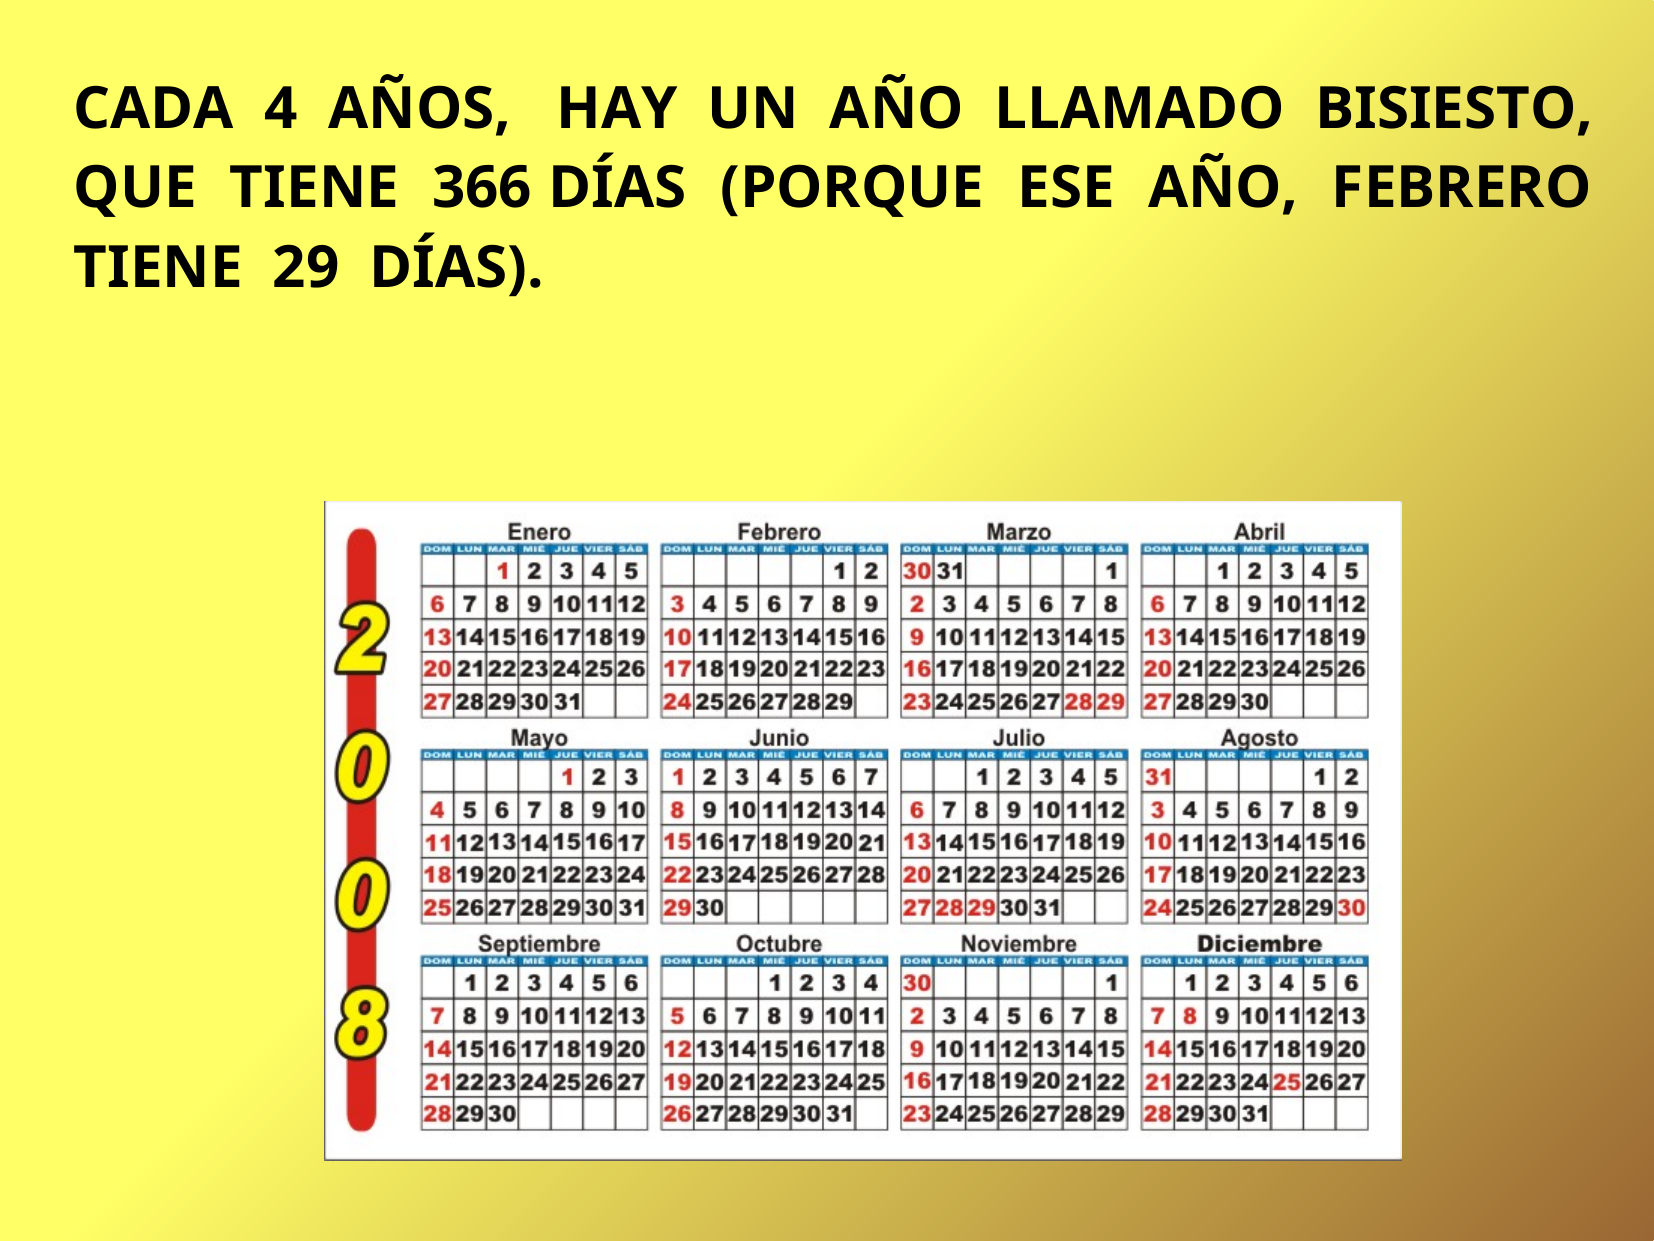

CADA 4 AÑOS, HAY UN AÑO LLAMADO BISIESTO, QUE TIENE 366 DÍAS (PORQUE ESE AÑO, FEBRERO TIENE 29 DÍAS).